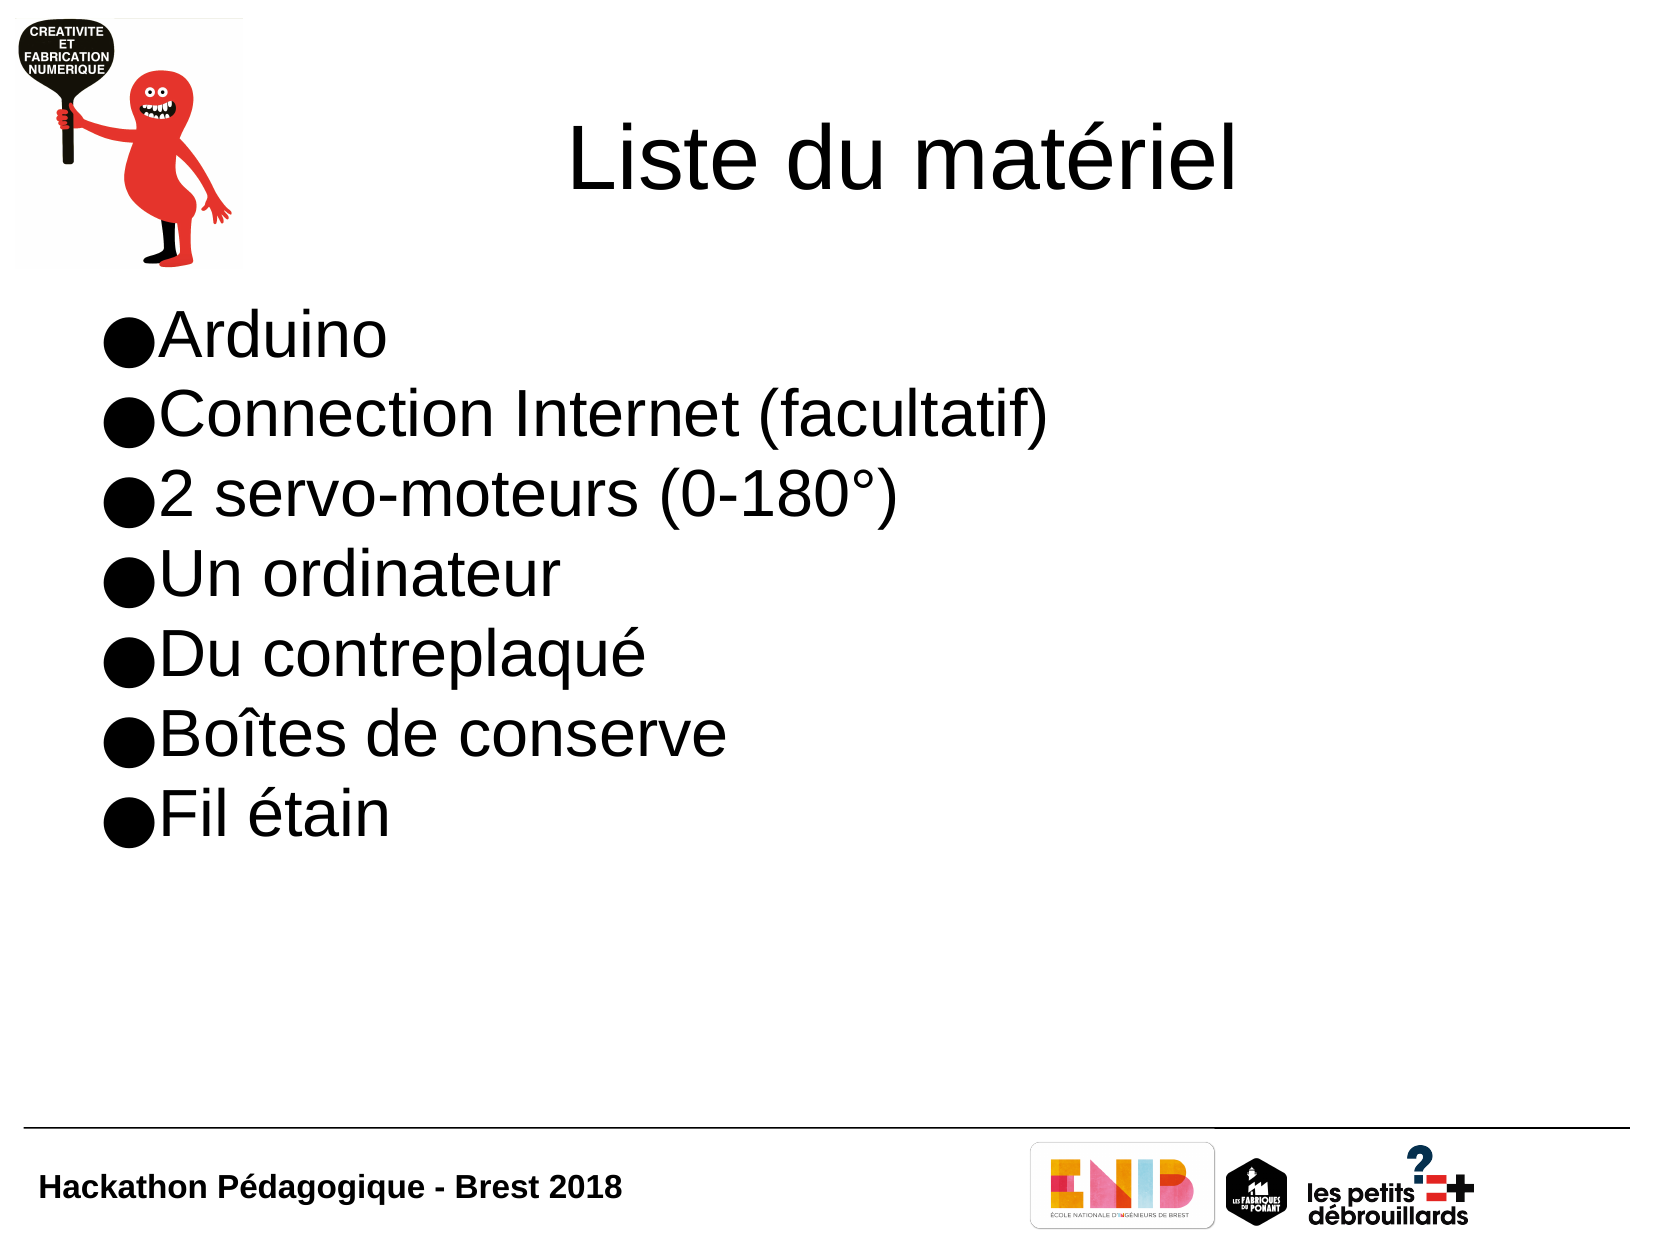

Liste du matériel
Arduino
Connection Internet (facultatif)
2 servo-moteurs (0-180°)
Un ordinateur
Du contreplaqué
Boîtes de conserve
Fil étain
Hackathon Pédagogique - Brest 2018